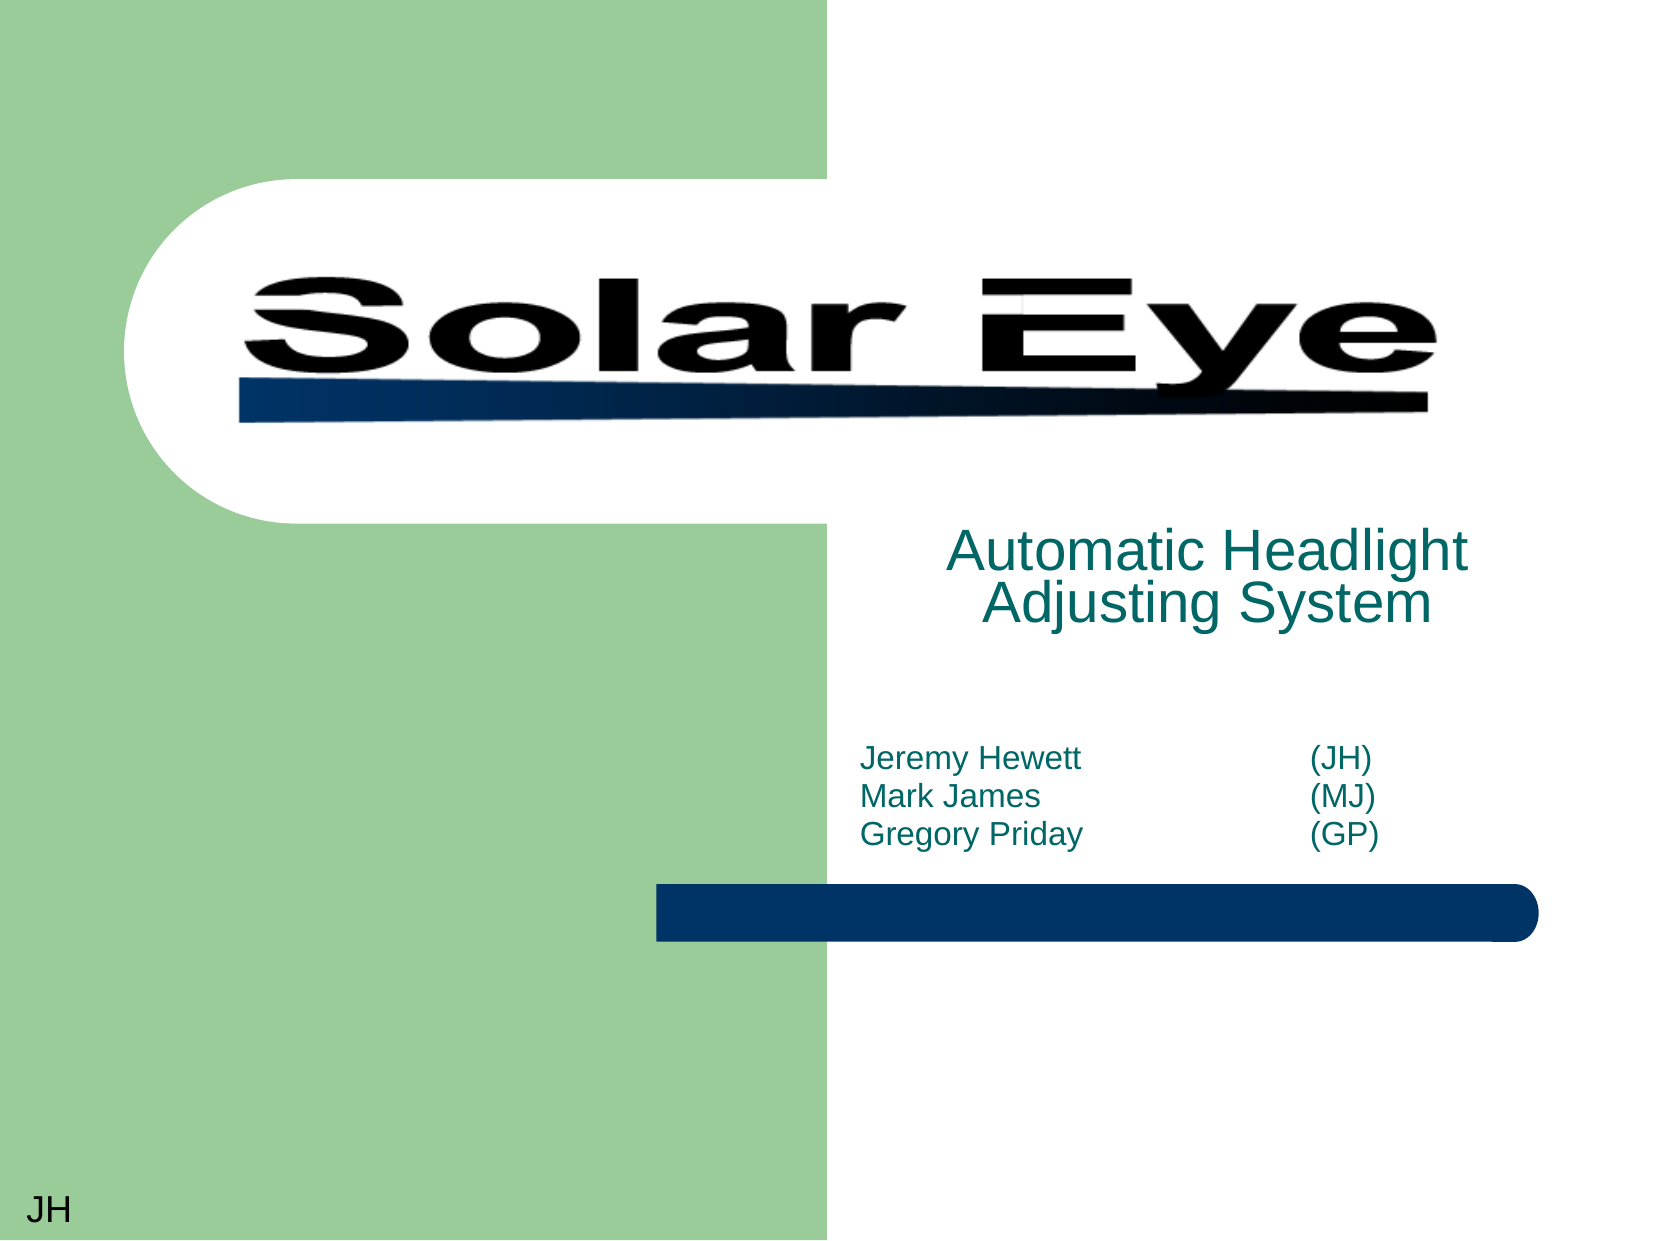

#
Automatic Headlight Adjusting System
Jeremy Hewett		(JH)
Mark James		(MJ)
Gregory Priday		(GP)
JH